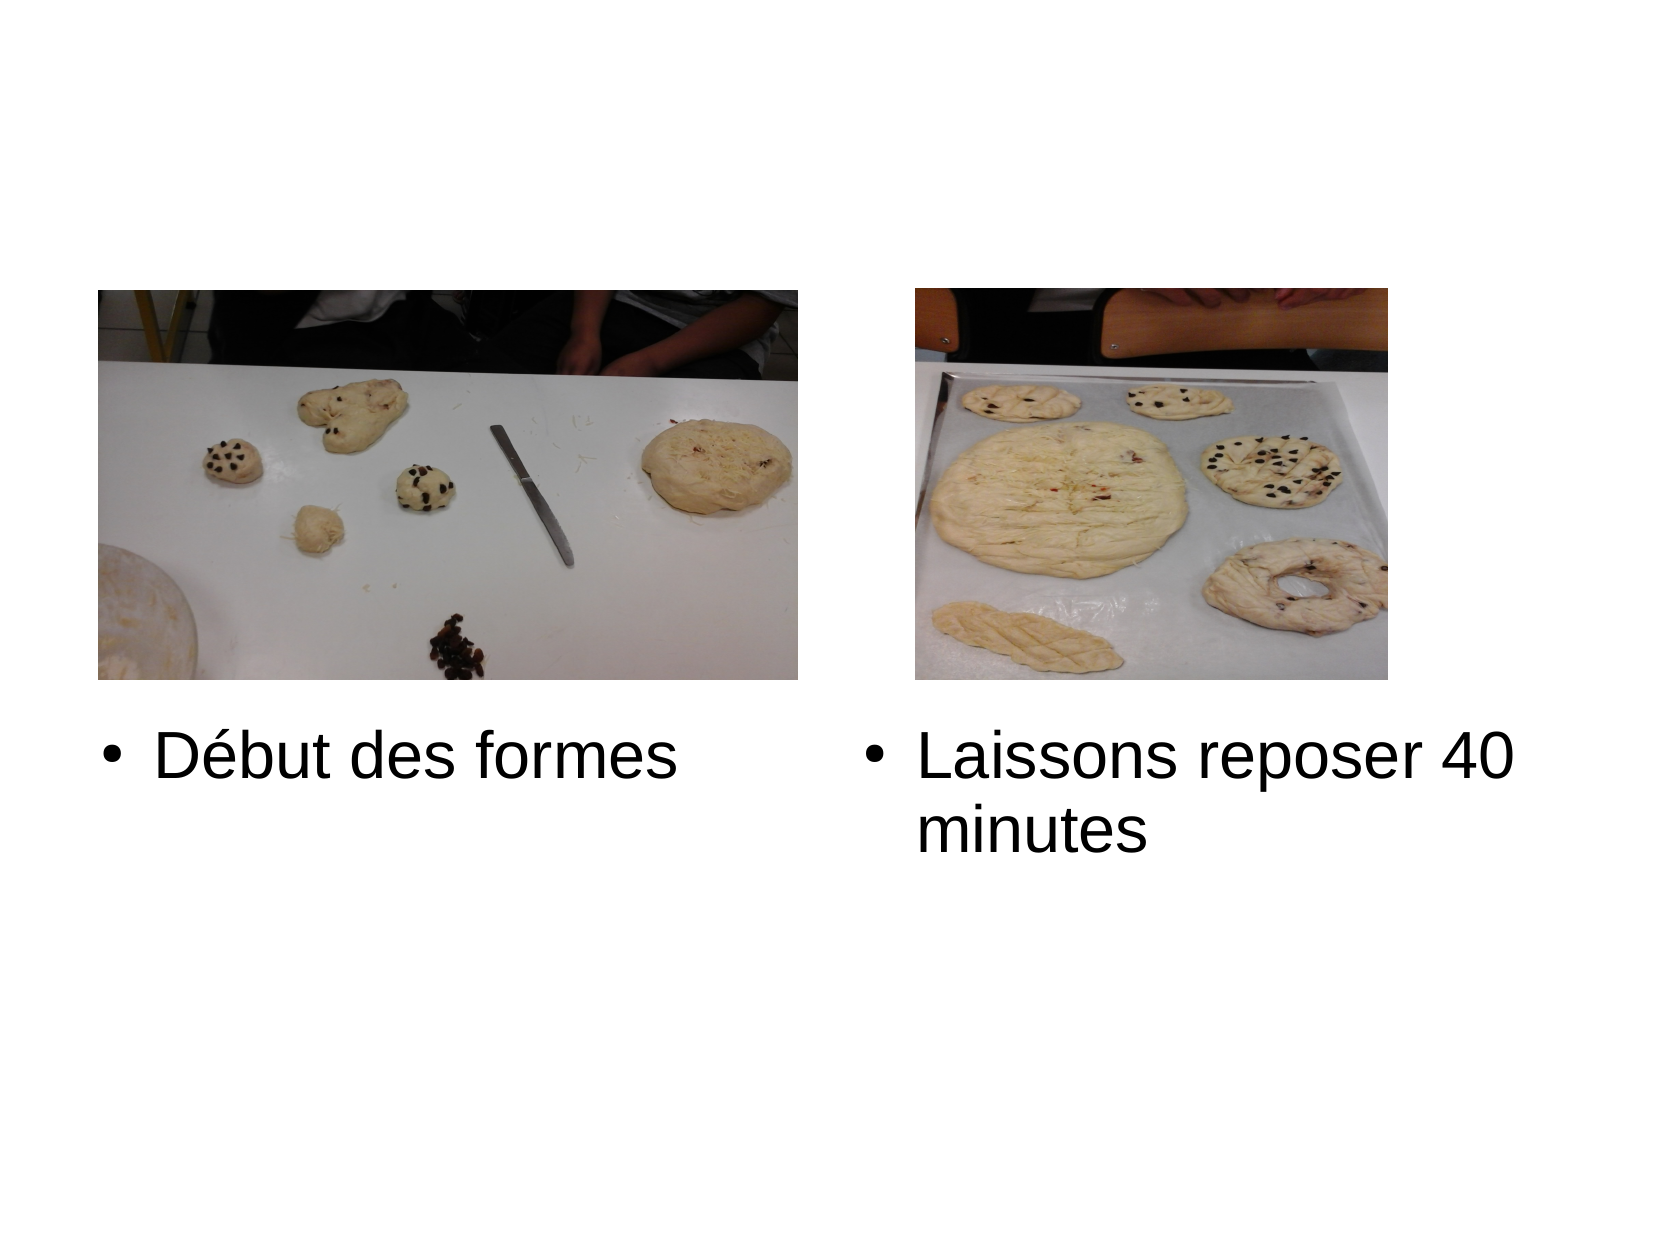

#
Début des formes
Laissons reposer 40 minutes